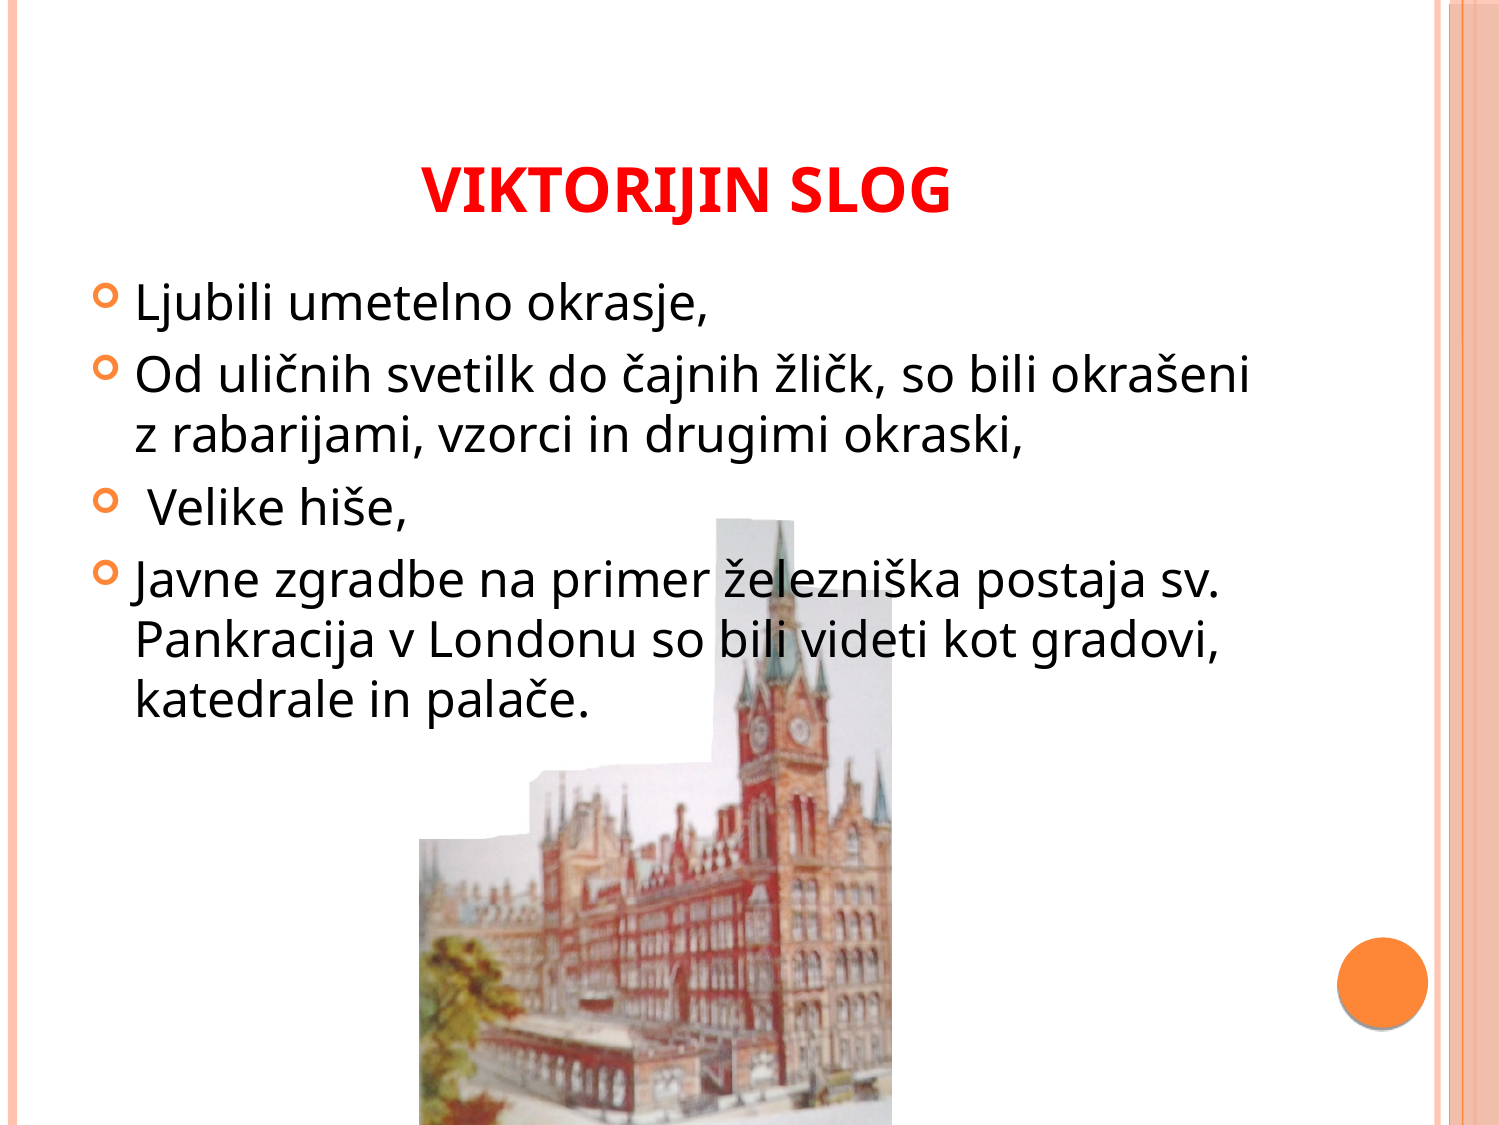

# VIKTORIJIN SLOG
Ljubili umetelno okrasje,
Od uličnih svetilk do čajnih žličk, so bili okrašeni z rabarijami, vzorci in drugimi okraski,
 Velike hiše,
Javne zgradbe na primer železniška postaja sv. Pankracija v Londonu so bili videti kot gradovi, katedrale in palače.